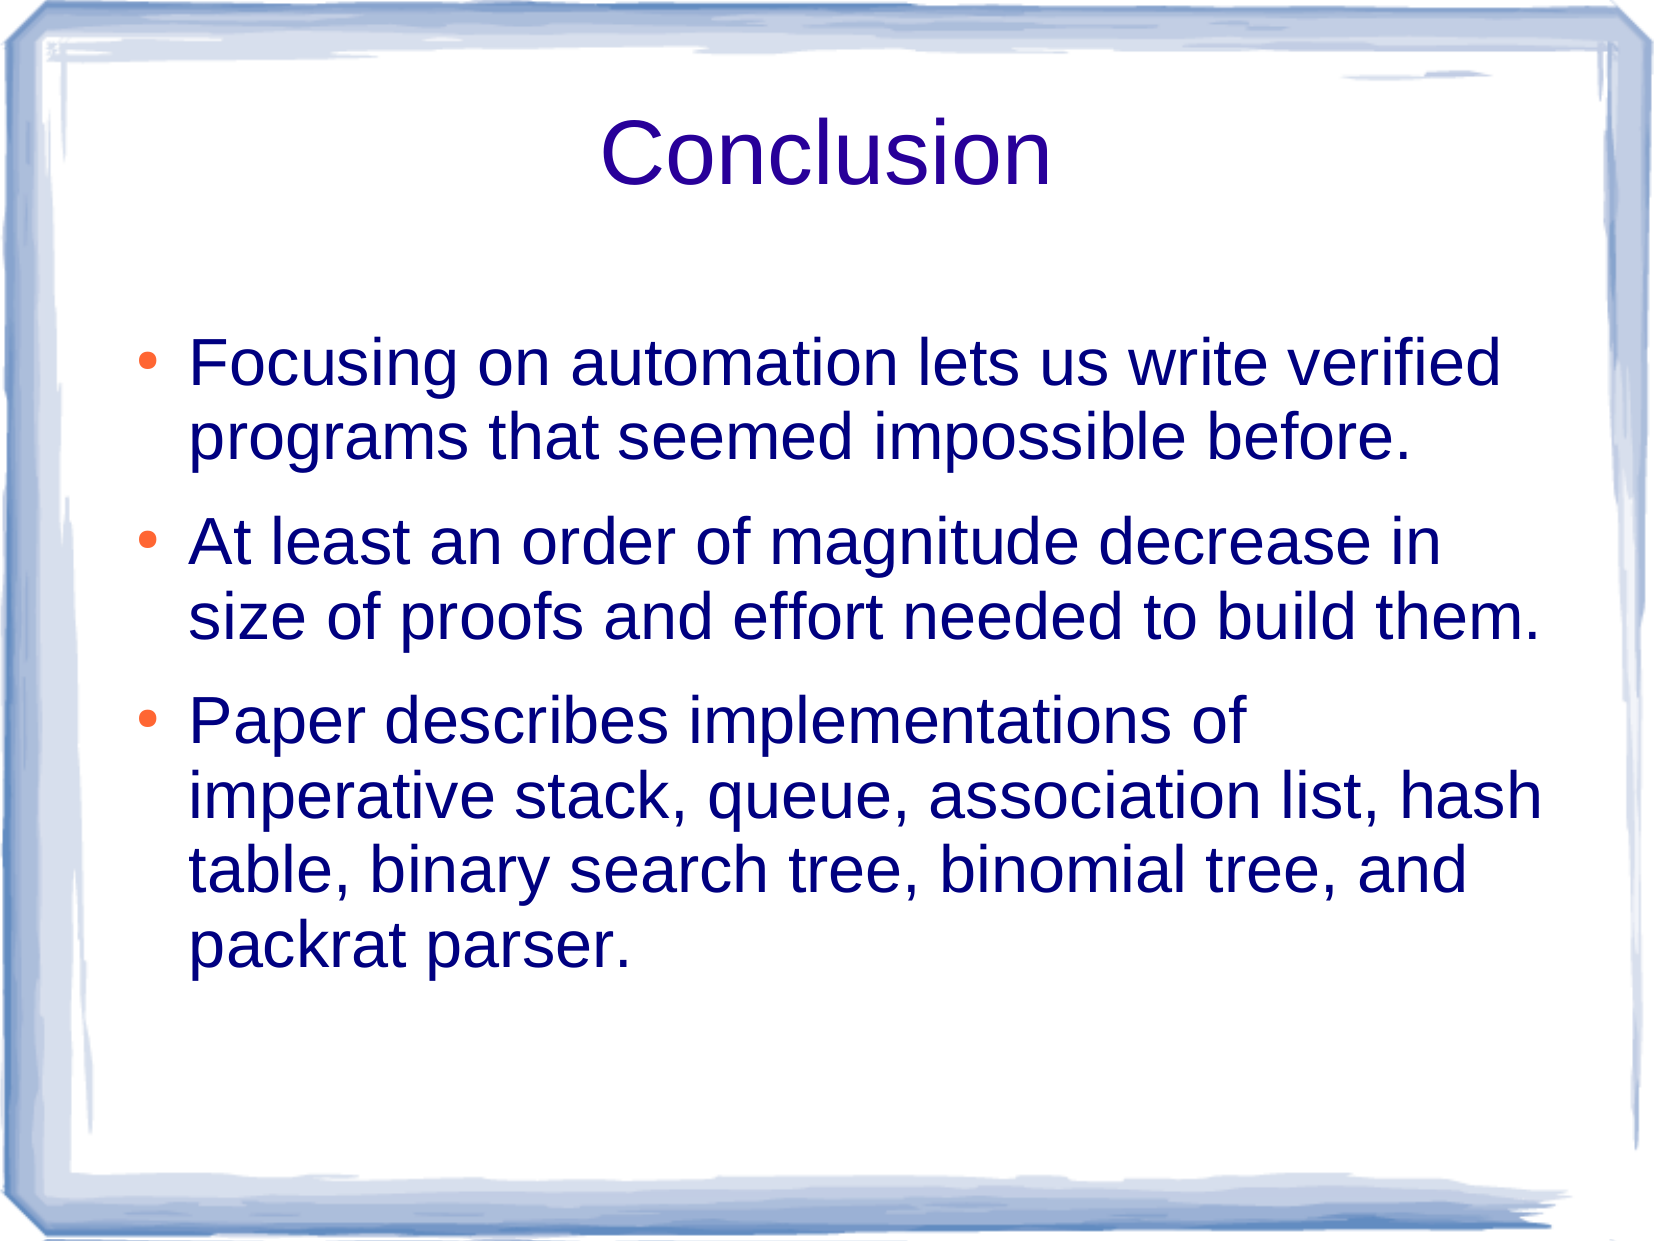

# Conclusion
Focusing on automation lets us write verified programs that seemed impossible before.
At least an order of magnitude decrease in size of proofs and effort needed to build them.
Paper describes implementations of imperative stack, queue, association list, hash table, binary search tree, binomial tree, and packrat parser.